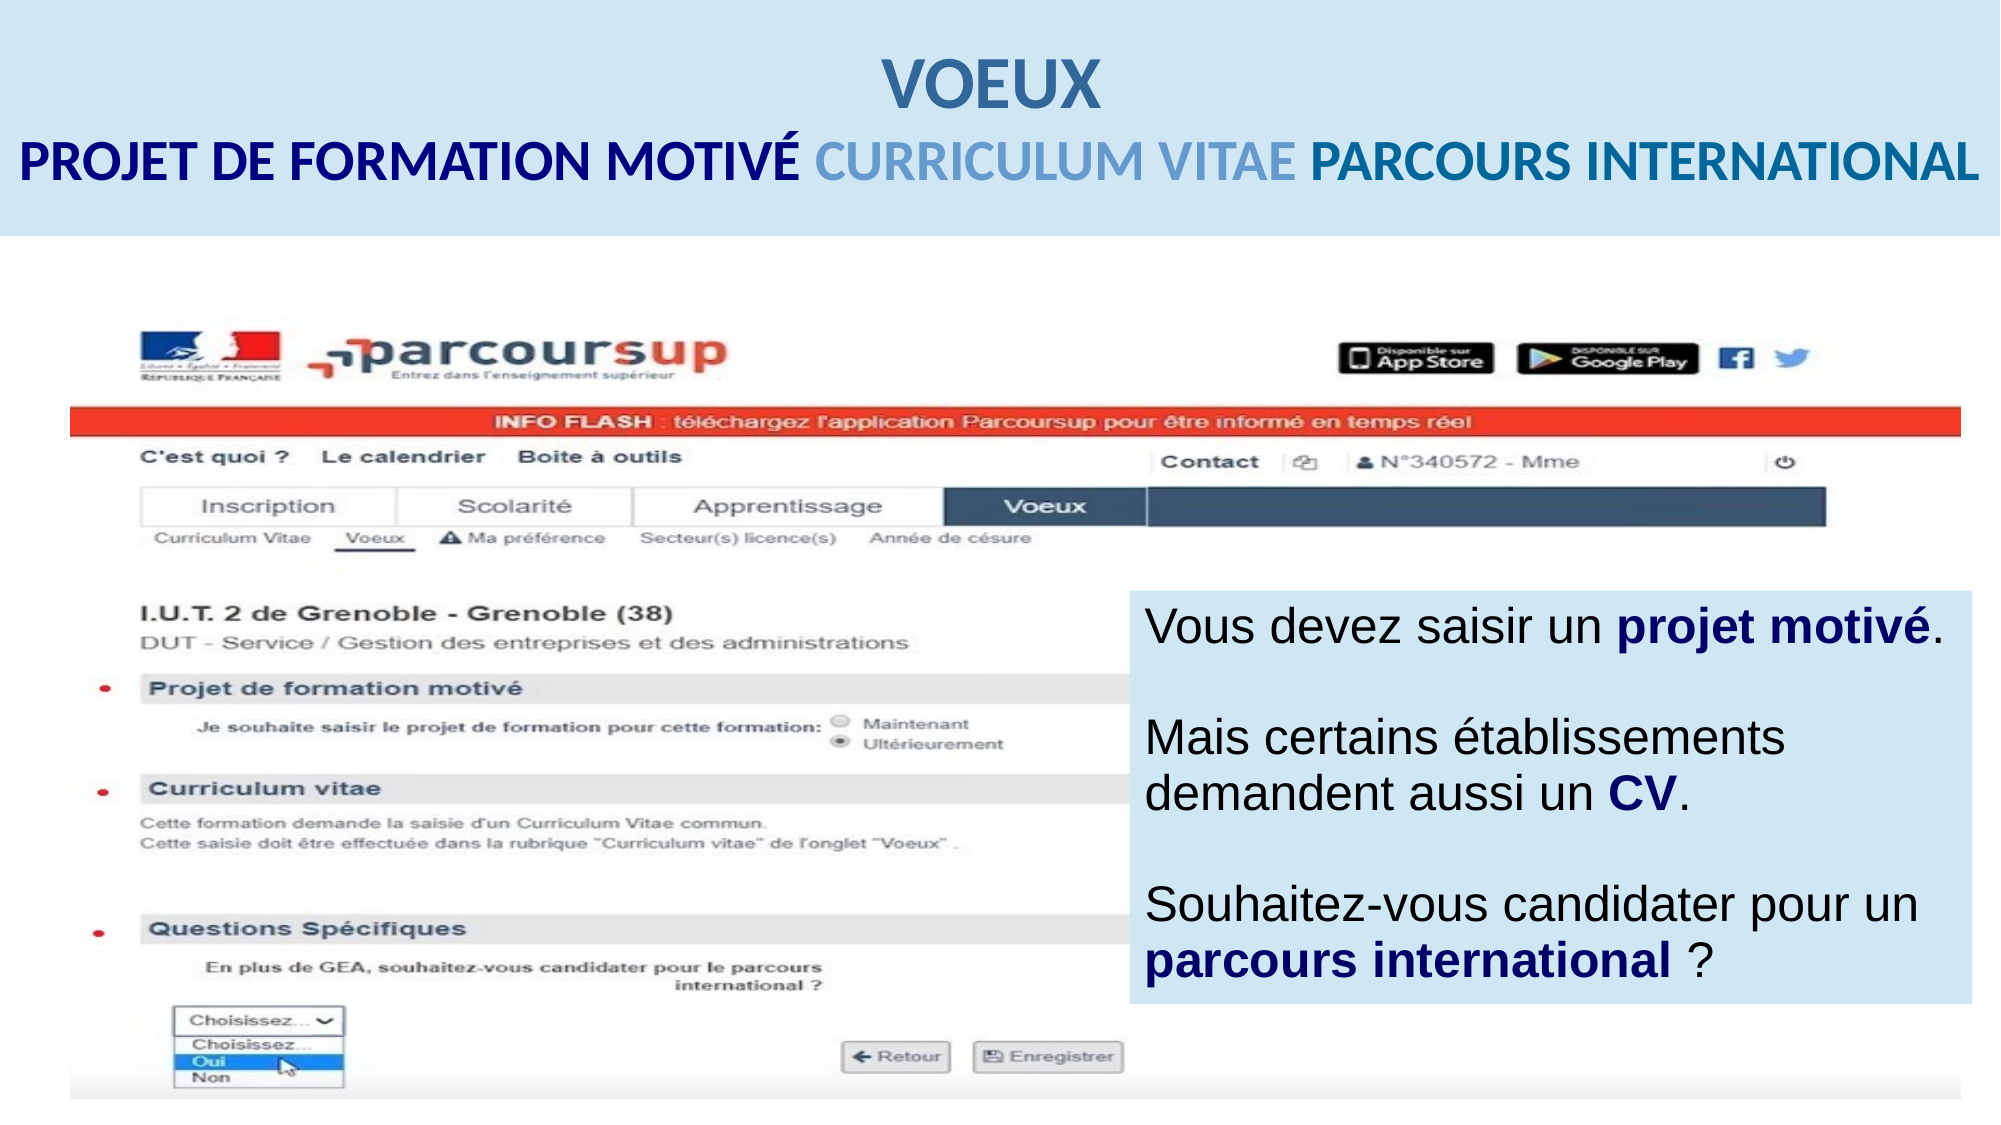

# VOEUX PROJET DE FORMATION MOTIVÉ CURRICULUM VITAE PARCOURS INTERNATIONAL
Vous devez saisir un projet motivé.
Mais certains établissements demandent aussi un CV.
Souhaitez-vous candidater pour un parcours international ?